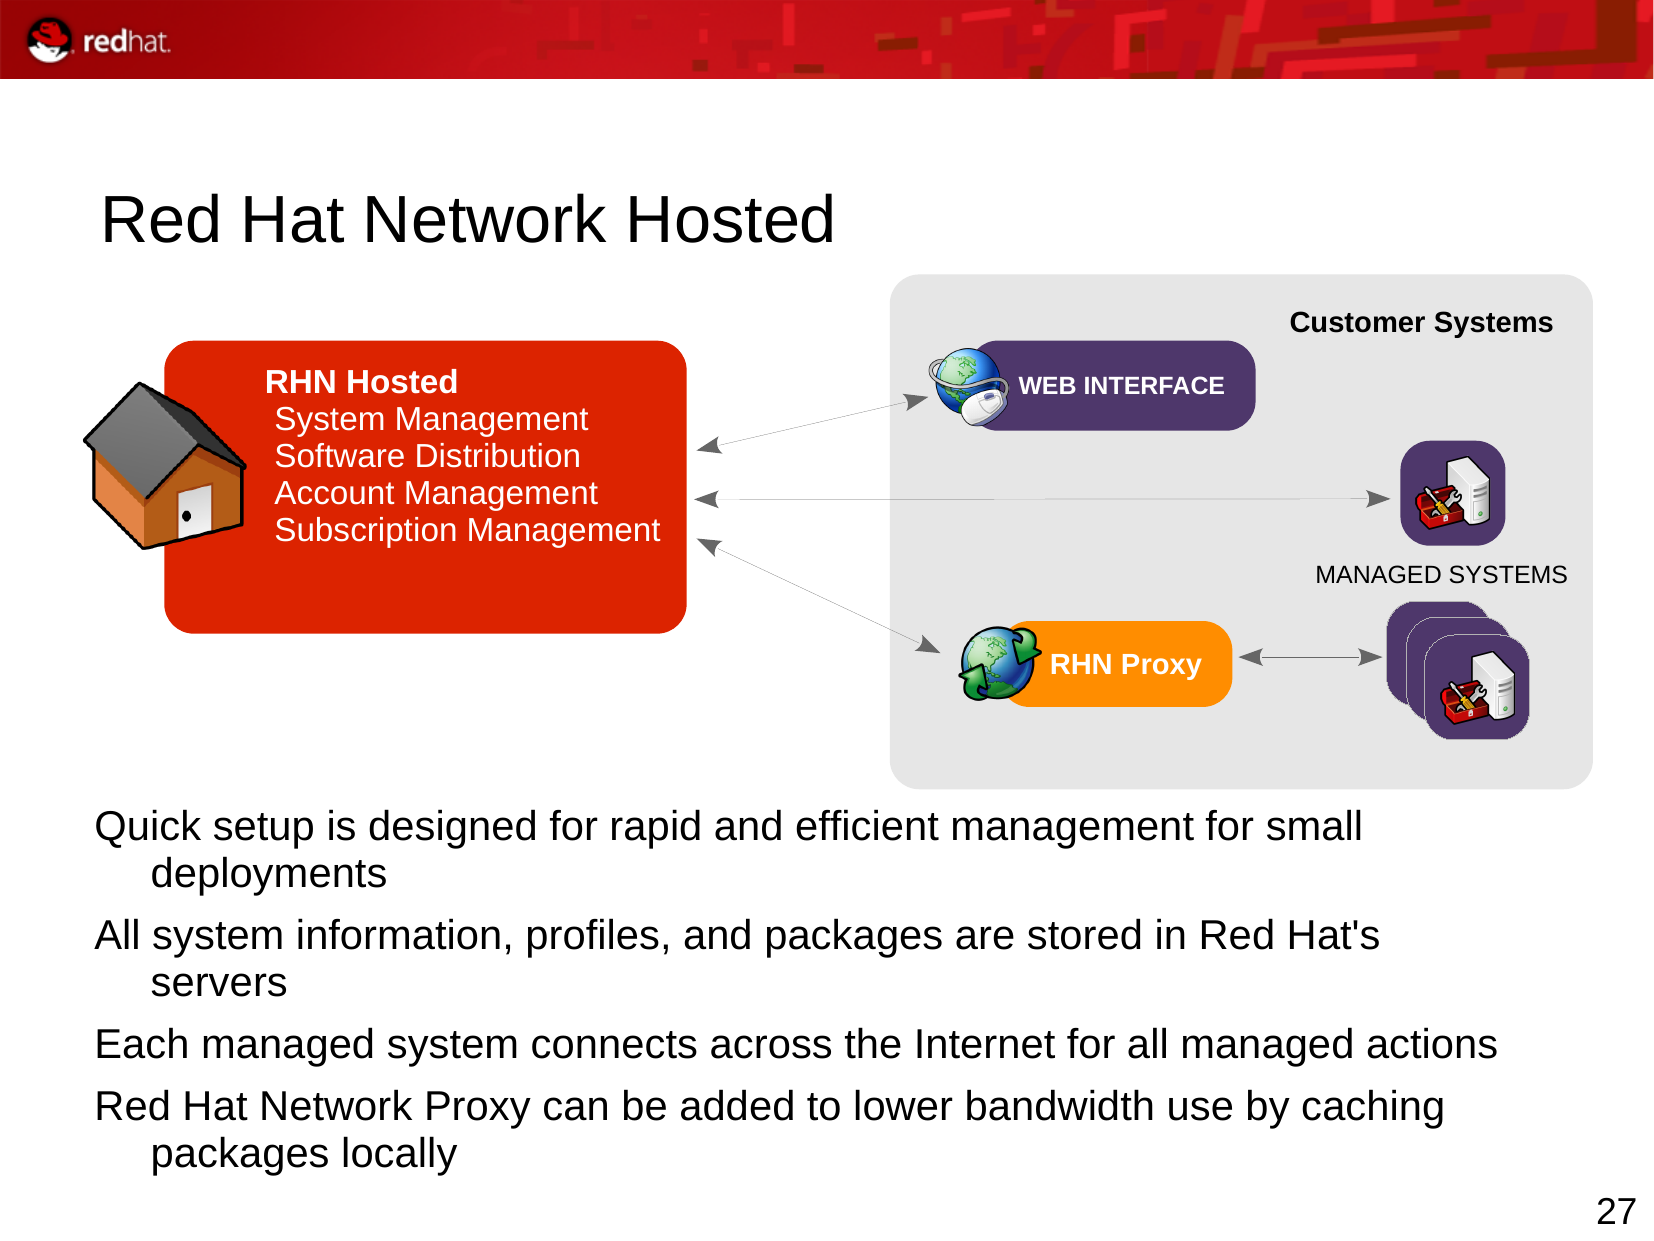

# Red Hat Network Hosted
Customer Systems
WEB INTERFACE
RHN Hosted
 System Management
 Software Distribution
 Account Management
 Subscription Management
MANAGED SYSTEMS
RHN Proxy
Quick setup is designed for rapid and efficient management for small deployments
All system information, profiles, and packages are stored in Red Hat's servers
Each managed system connects across the Internet for all managed actions
Red Hat Network Proxy can be added to lower bandwidth use by caching packages locally